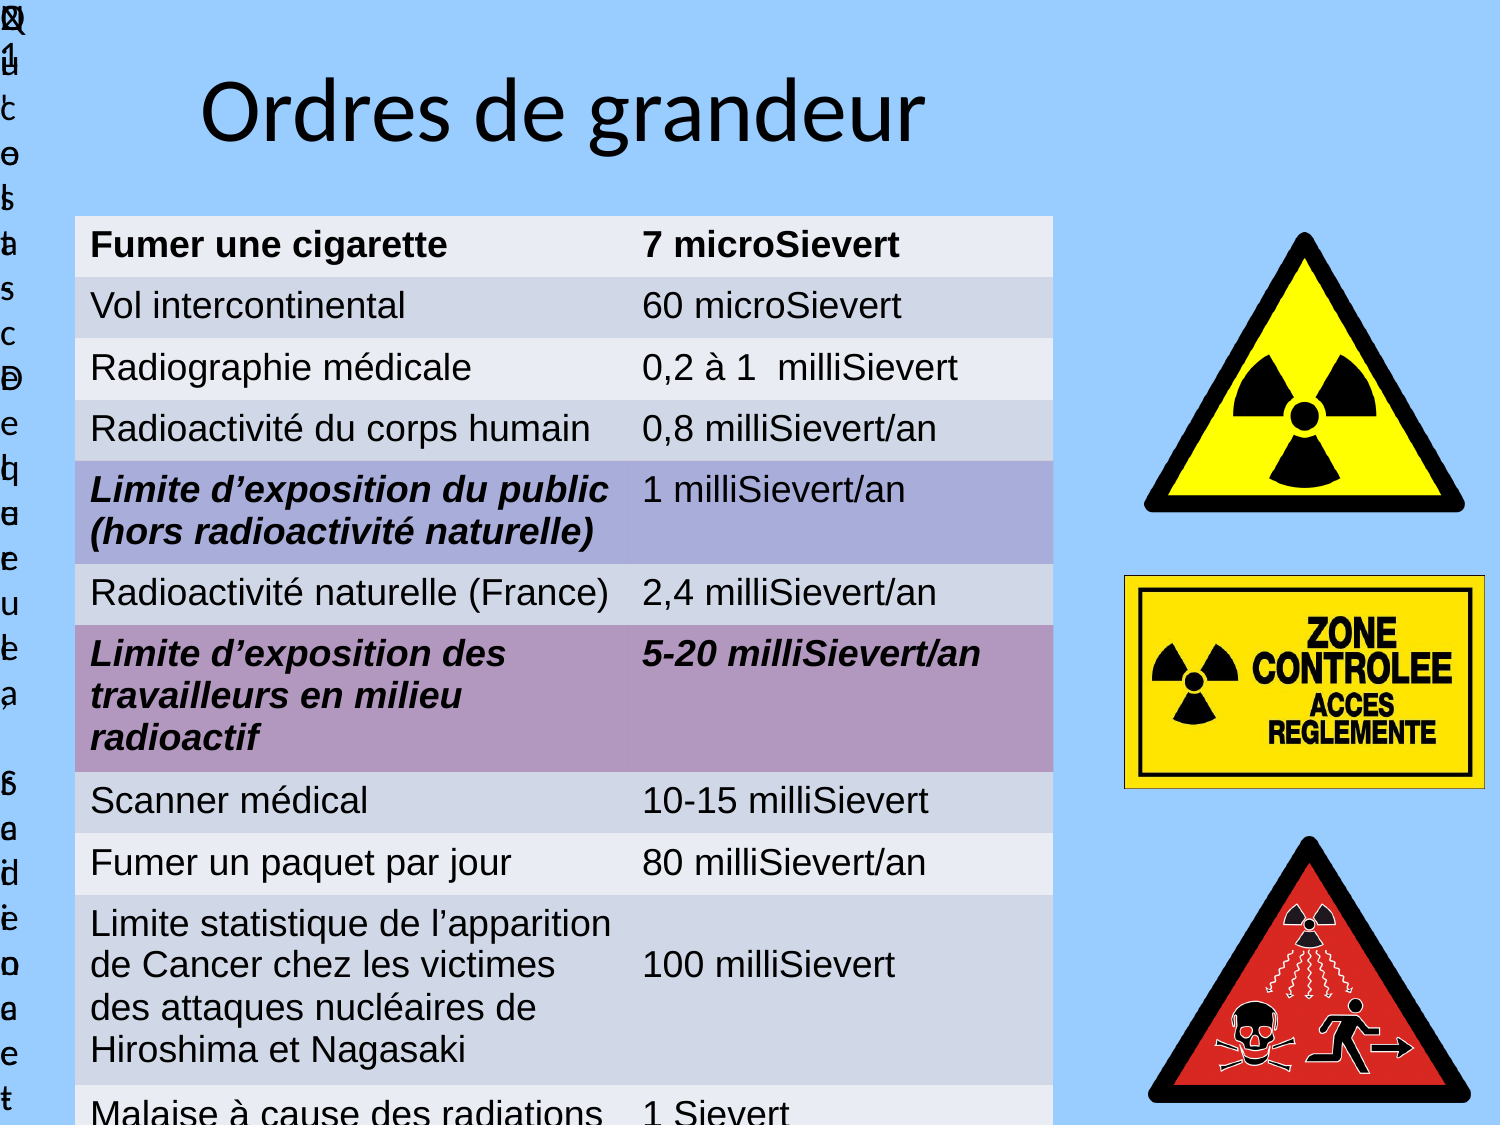

Nicolas Delerue, Science-ACO http://science-aco.fr http://nicolas.delerue.org
Qu'est-ce que la radioactivité?
# Ordres de grandeur
| Fumer une cigarette | 7 microSievert |
| --- | --- |
| Vol intercontinental | 60 microSievert |
| Radiographie médicale | 0,2 à 1 milliSievert |
| Radioactivité du corps humain | 0,8 milliSievert/an |
| Limite d’exposition du public (hors radioactivité naturelle) | 1 milliSievert/an |
| Radioactivité naturelle (France) | 2,4 milliSievert/an |
| Limite d’exposition des travailleurs en milieu radioactif | 5-20 milliSievert/an |
| Scanner médical | 10-15 milliSievert |
| Fumer un paquet par jour | 80 milliSievert/an |
| Limite statistique de l’apparition de Cancer chez les victimes des attaques nucléaires de Hiroshima et Nagasaki | 100 milliSievert |
| Malaise à cause des radiations | 1 Sievert |